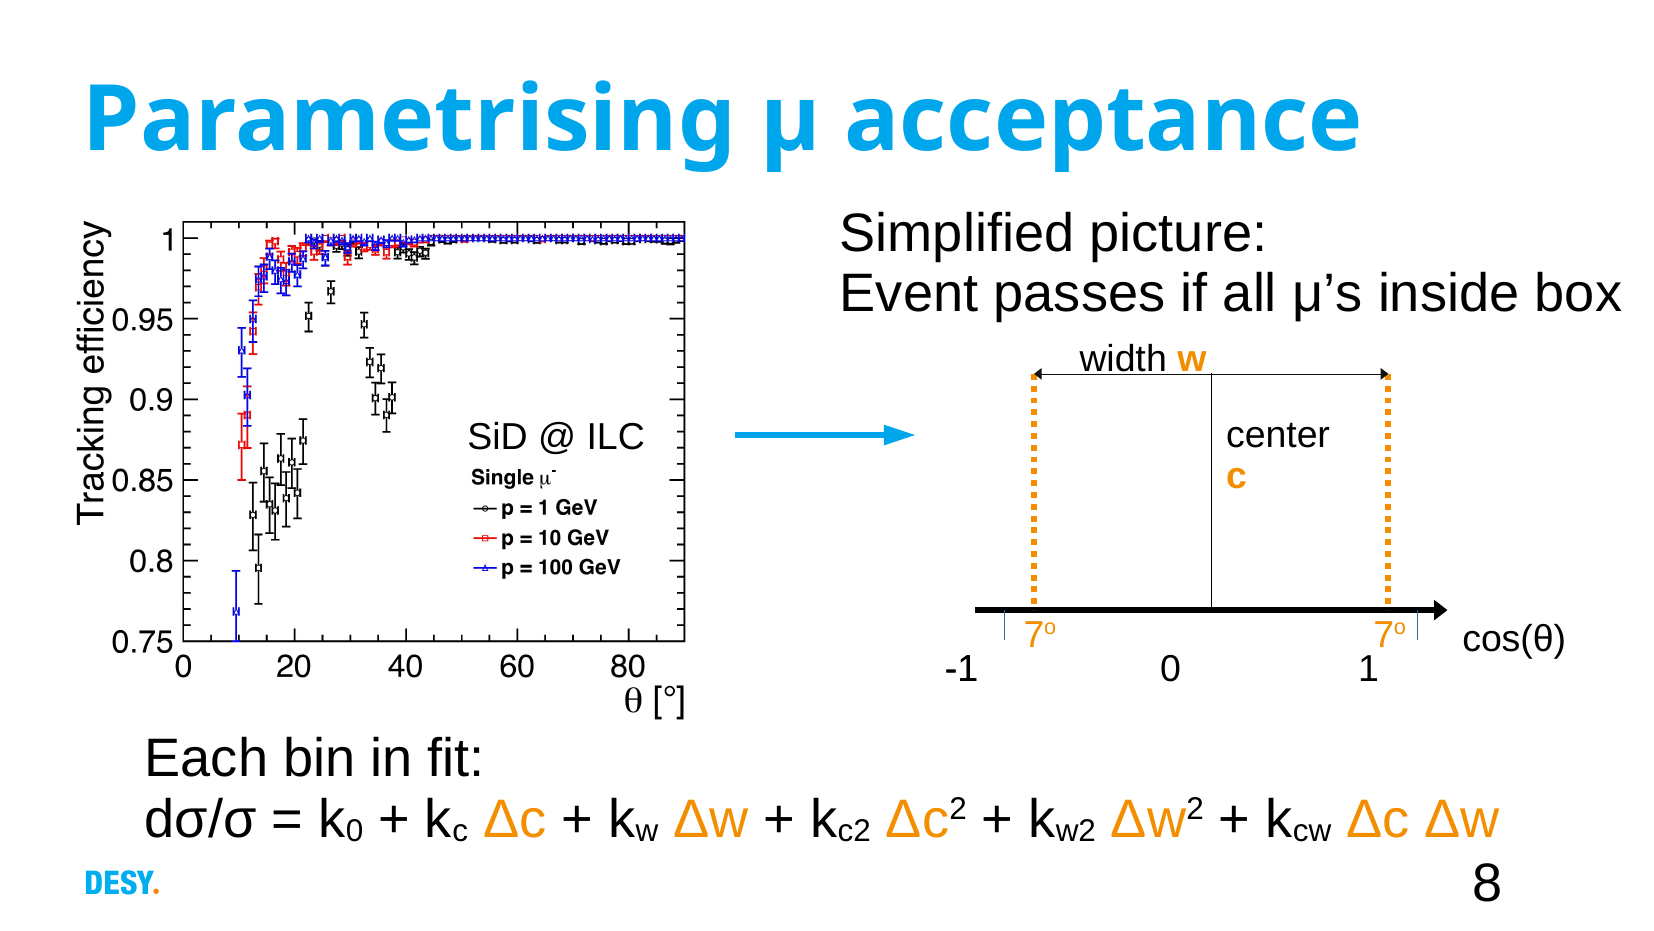

# Parametrising μ acceptance
Simplified picture:
Event passes if all μ’s inside box
width w
center
c
SiD @ ILC
7o
7o
cos(θ)
-1
0
1
-1
Each bin in fit:
dσ/σ = k0 + kc Δc + kw Δw + kc2 Δc2 + kw2 Δw2 + kcw Δc Δw